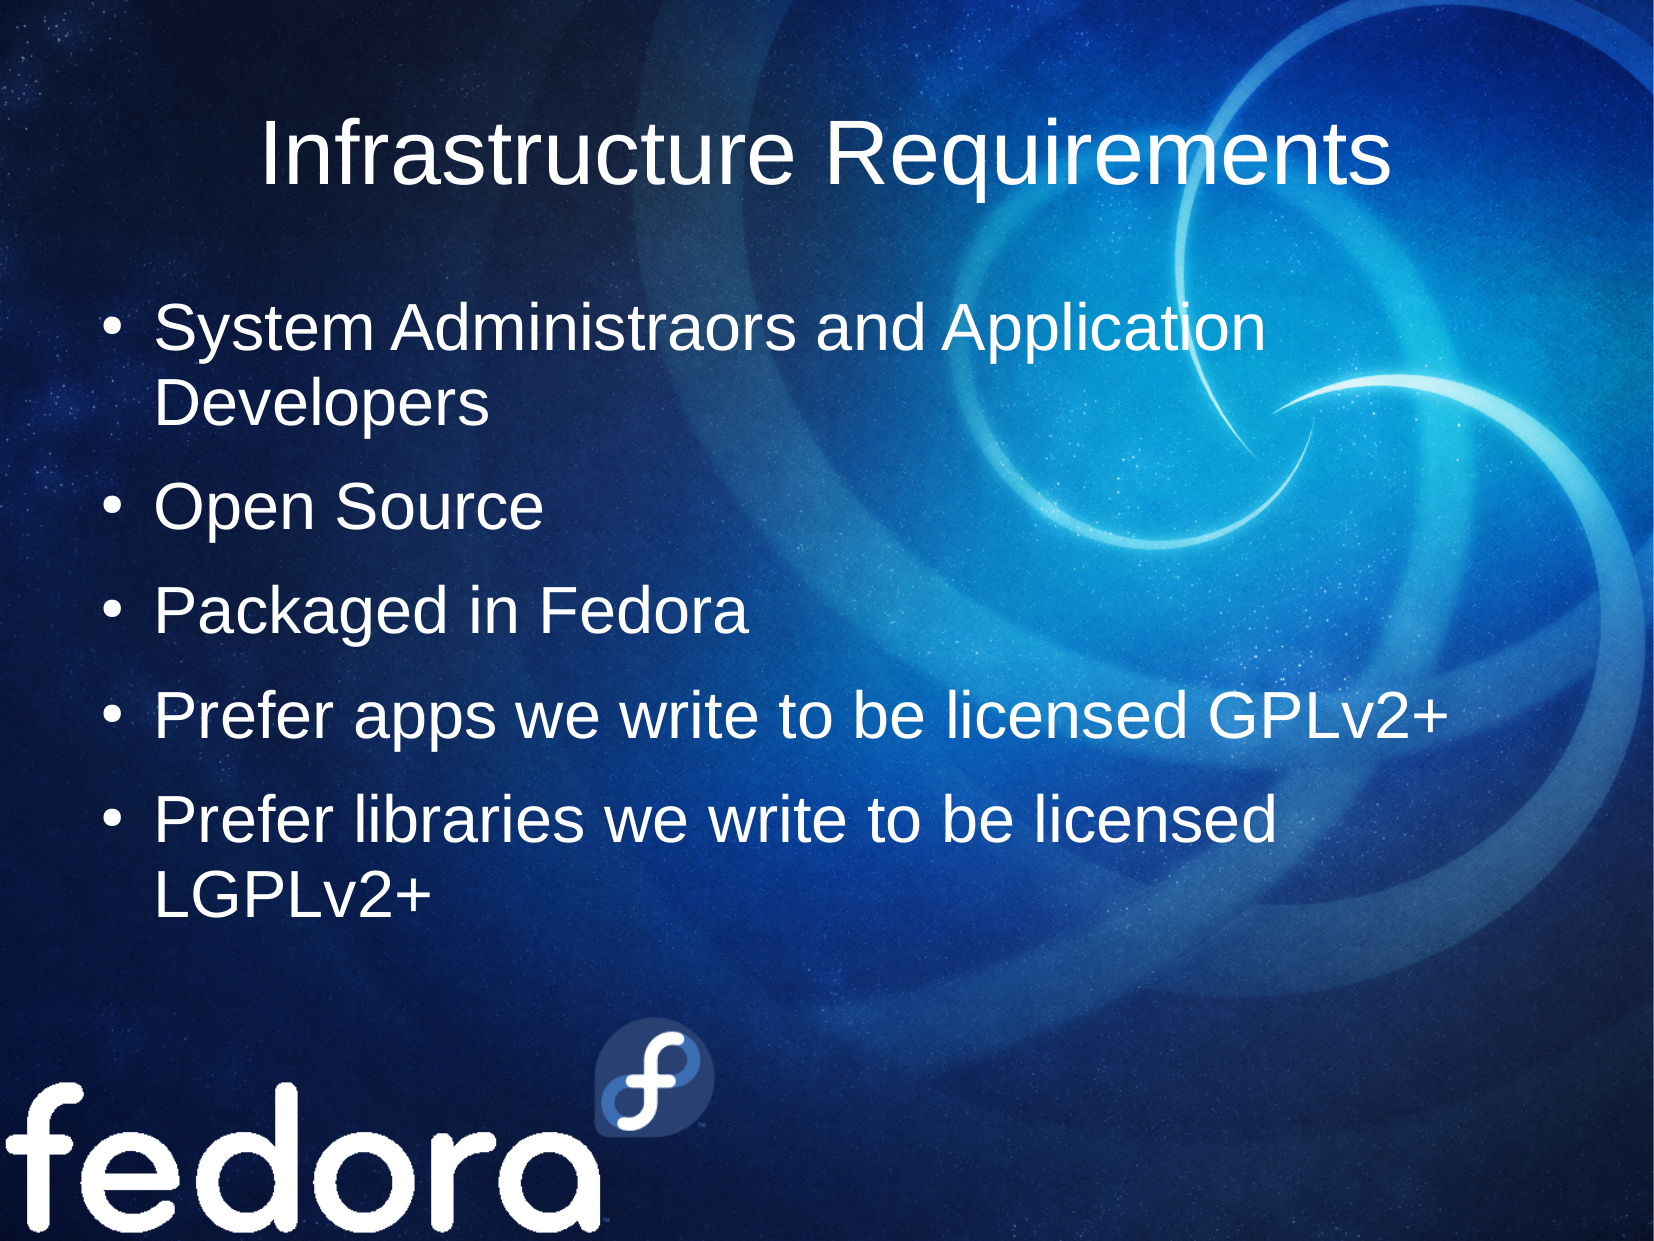

# Infrastructure Requirements
System Administraors and Application Developers
Open Source
Packaged in Fedora
Prefer apps we write to be licensed GPLv2+
Prefer libraries we write to be licensed LGPLv2+